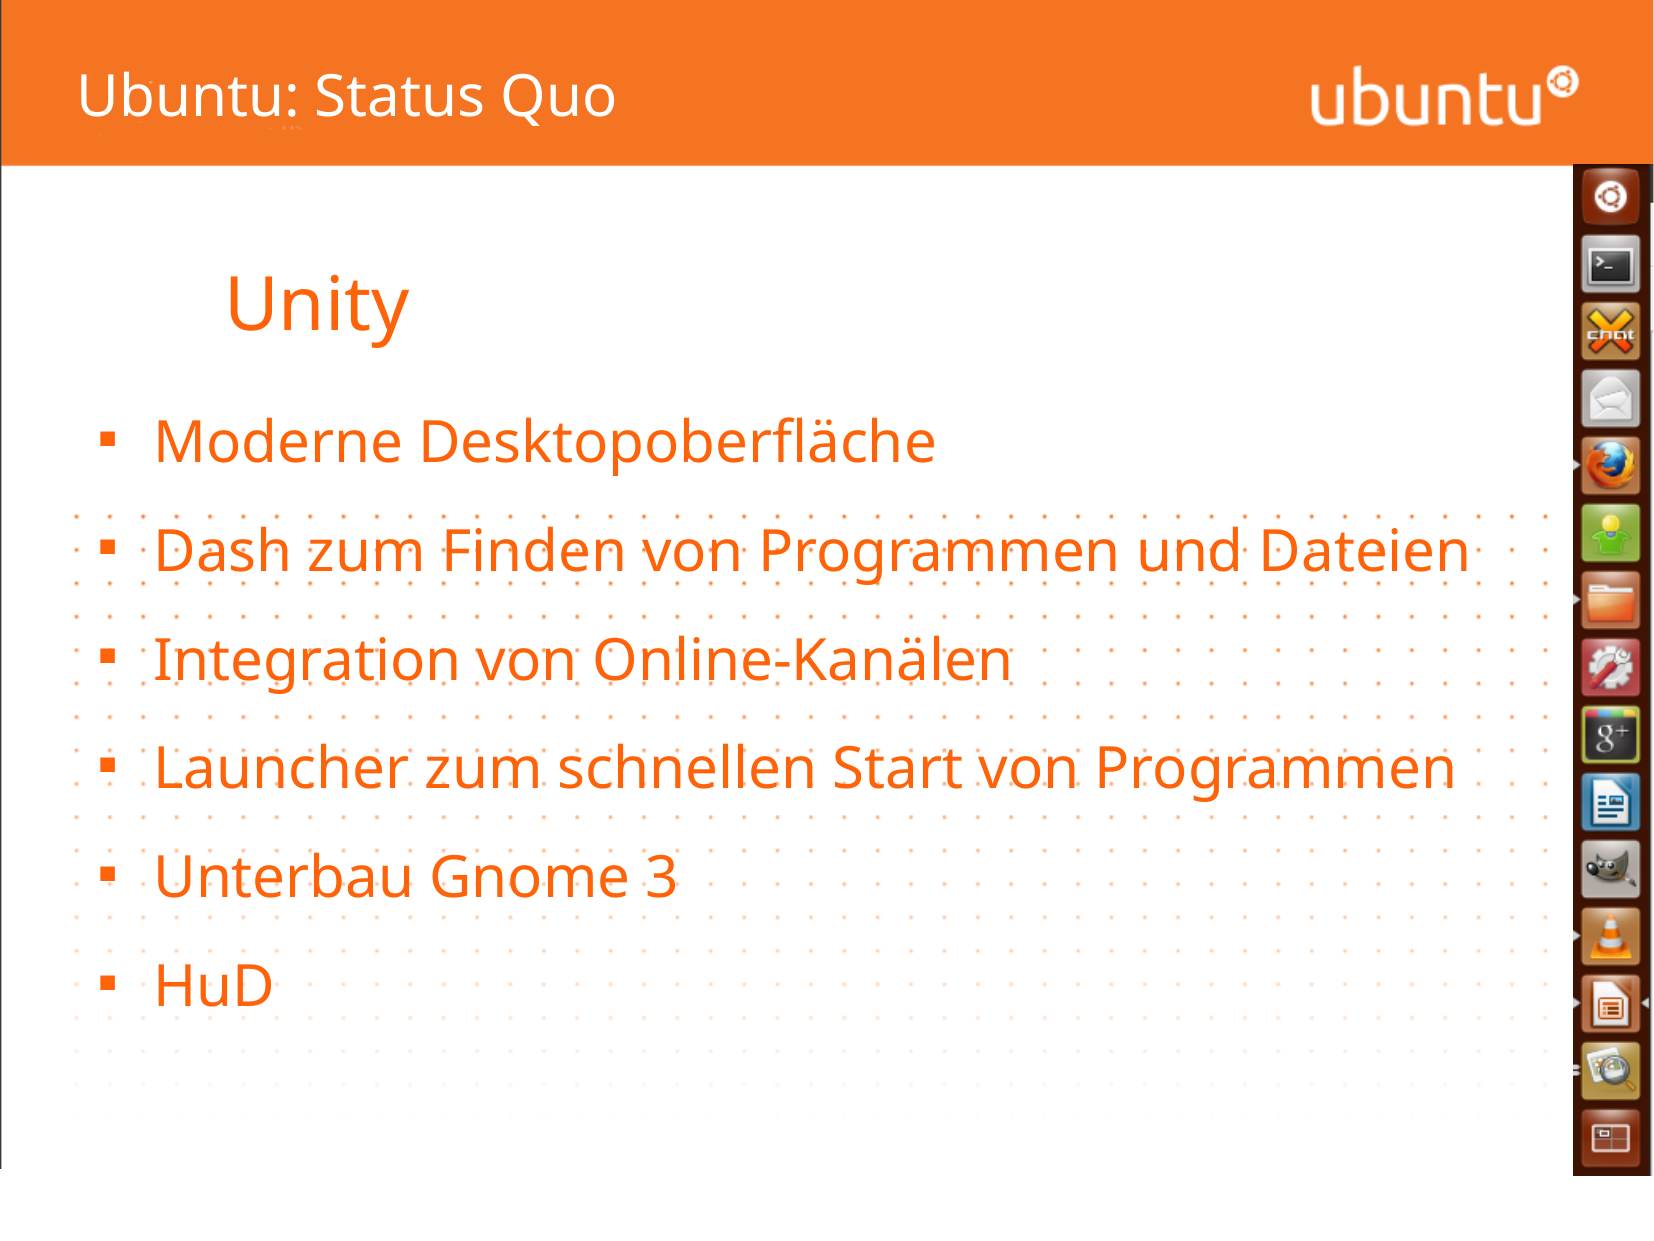

# Ubuntu: Status Quo
Unity
Moderne Desktopoberfläche
Dash zum Finden von Programmen und Dateien
Integration von Online-Kanälen
Launcher zum schnellen Start von Programmen
Unterbau Gnome 3
HuD